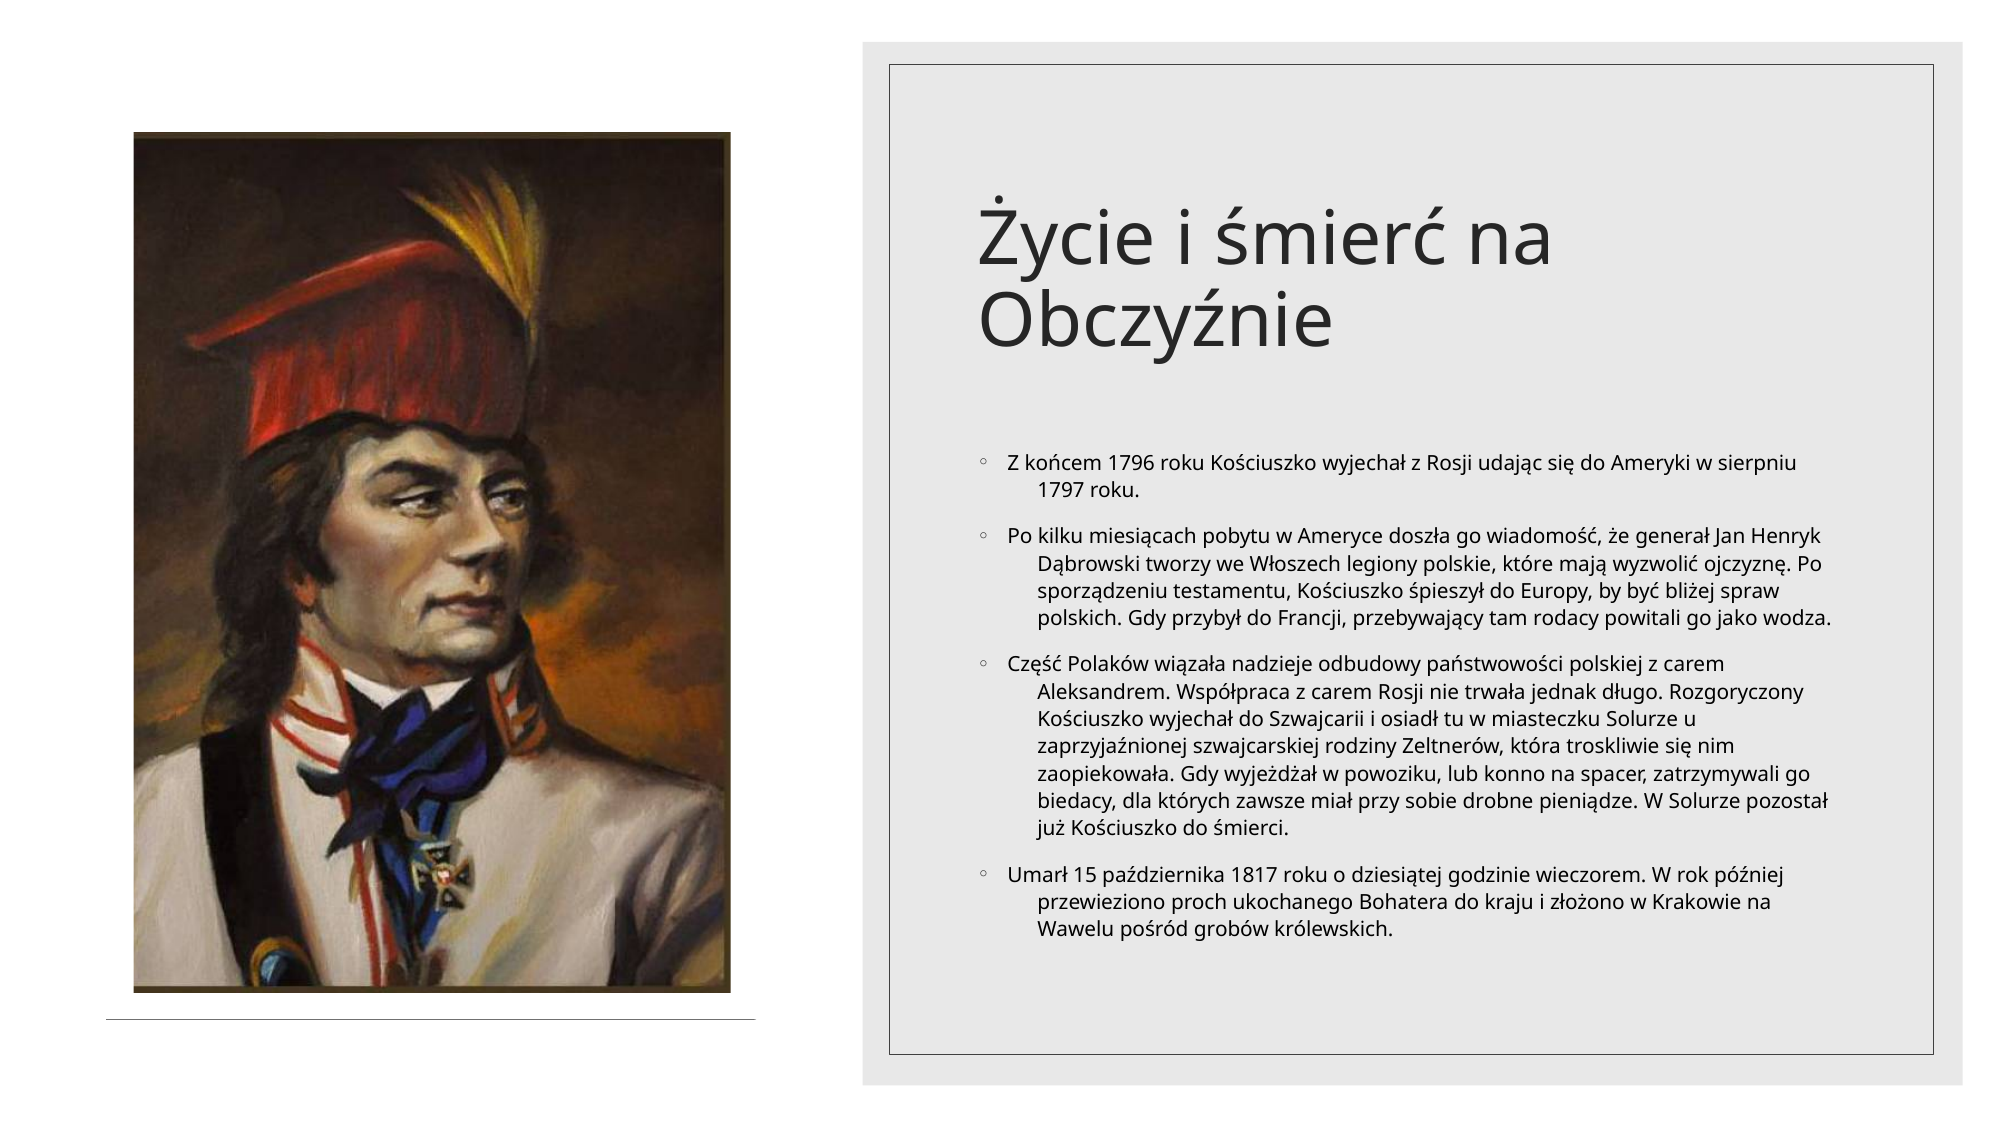

# Życie i śmierć na Obczyźnie
Z końcem 1796 roku Kościuszko wyjechał z Rosji udając się do Ameryki w sierpniu 1797 roku.
Po kilku miesiącach pobytu w Ameryce doszła go wiadomość, że generał Jan Henryk Dąbrowski tworzy we Włoszech legiony polskie, które mają wyzwolić ojczyznę. Po sporządzeniu testamentu, Kościuszko śpieszył do Europy, by być bliżej spraw polskich. Gdy przybył do Francji, przebywający tam rodacy powitali go jako wodza.
Część Polaków wiązała nadzieje odbudowy państwowości polskiej z carem Aleksandrem. Współpraca z carem Rosji nie trwała jednak długo. Rozgoryczony Kościuszko wyjechał do Szwajcarii i osiadł tu w miasteczku Solurze u zaprzyjaźnionej szwajcarskiej rodziny Zeltnerów, która troskliwie się nim zaopiekowała. Gdy wyjeżdżał w powoziku, lub konno na spacer, zatrzymywali go biedacy, dla których zawsze miał przy sobie drobne pieniądze. W Solurze pozostał już Kościuszko do śmierci.
Umarł 15 października 1817 roku o dziesiątej godzinie wieczorem. W rok później przewieziono proch ukochanego Bohatera do kraju i złożono w Krakowie na Wawelu pośród grobów królewskich.